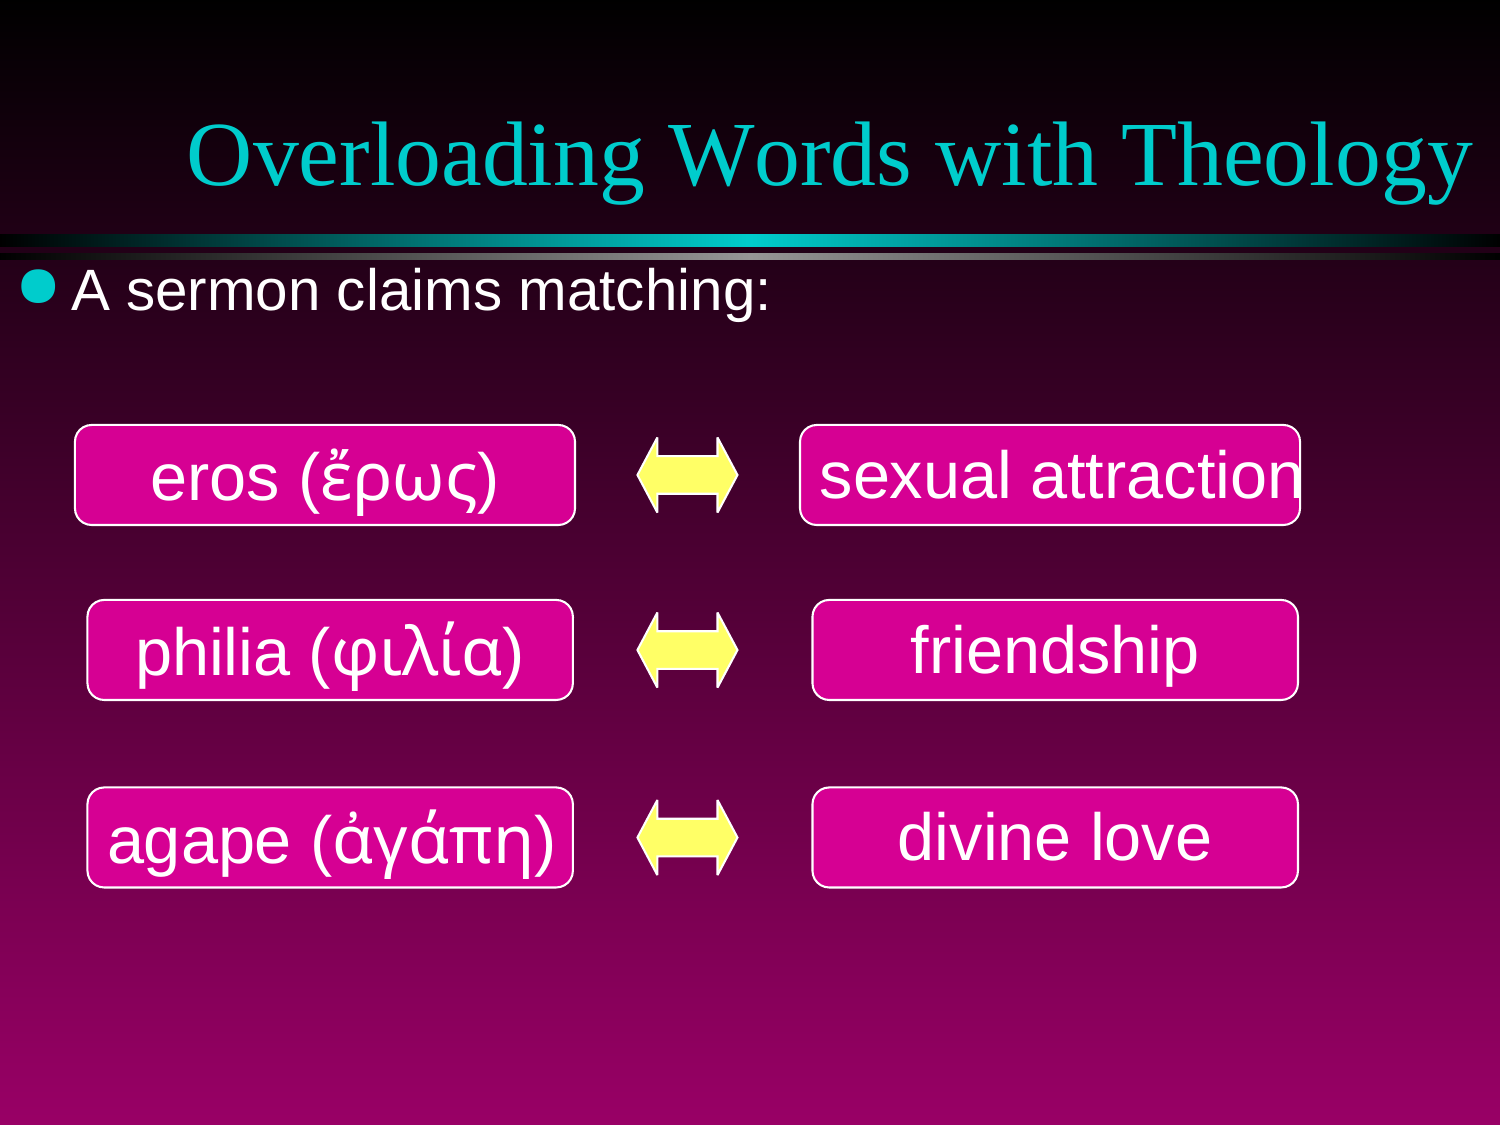

# Overloading Words with Theology
A sermon claims matching:
eros (ἔρως)
sexual attraction
philia (φιλία)
friendship
agape (ἀγάπη)
divine love